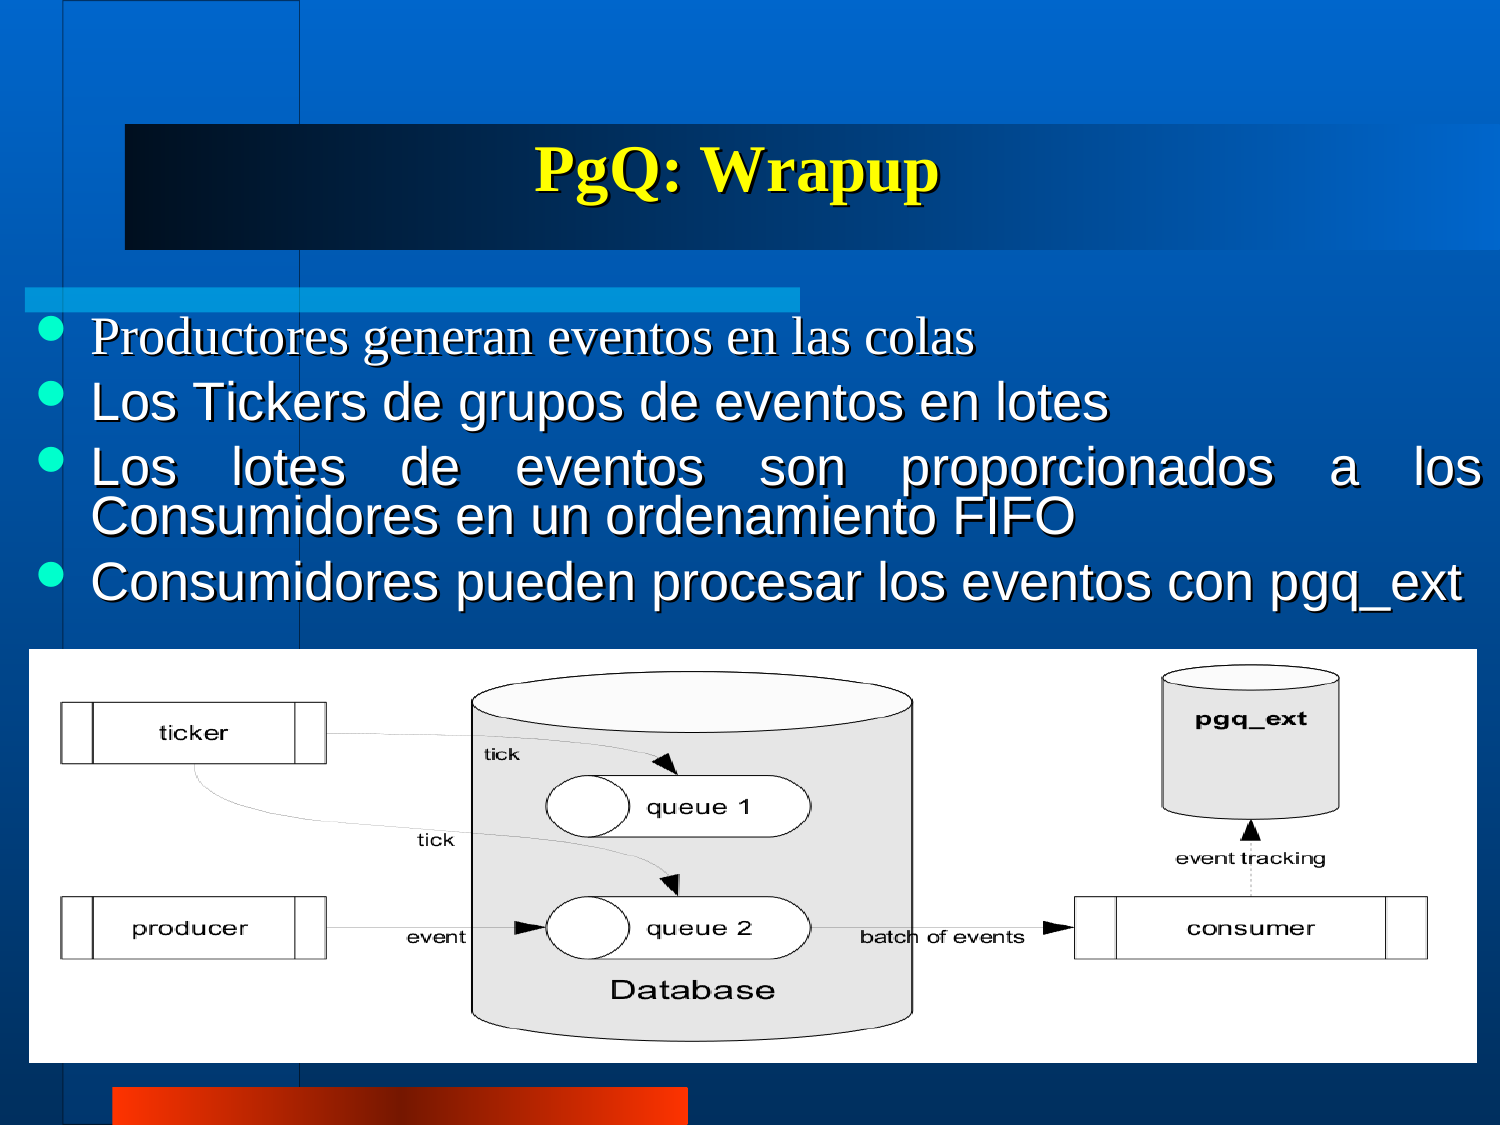

# PgQ: Wrapup
Productores generan eventos en las colas
Los Tickers de grupos de eventos en lotes
Los lotes de eventos son proporcionados a los Consumidores en un ordenamiento FIFO
Consumidores pueden procesar los eventos con pgq_ext